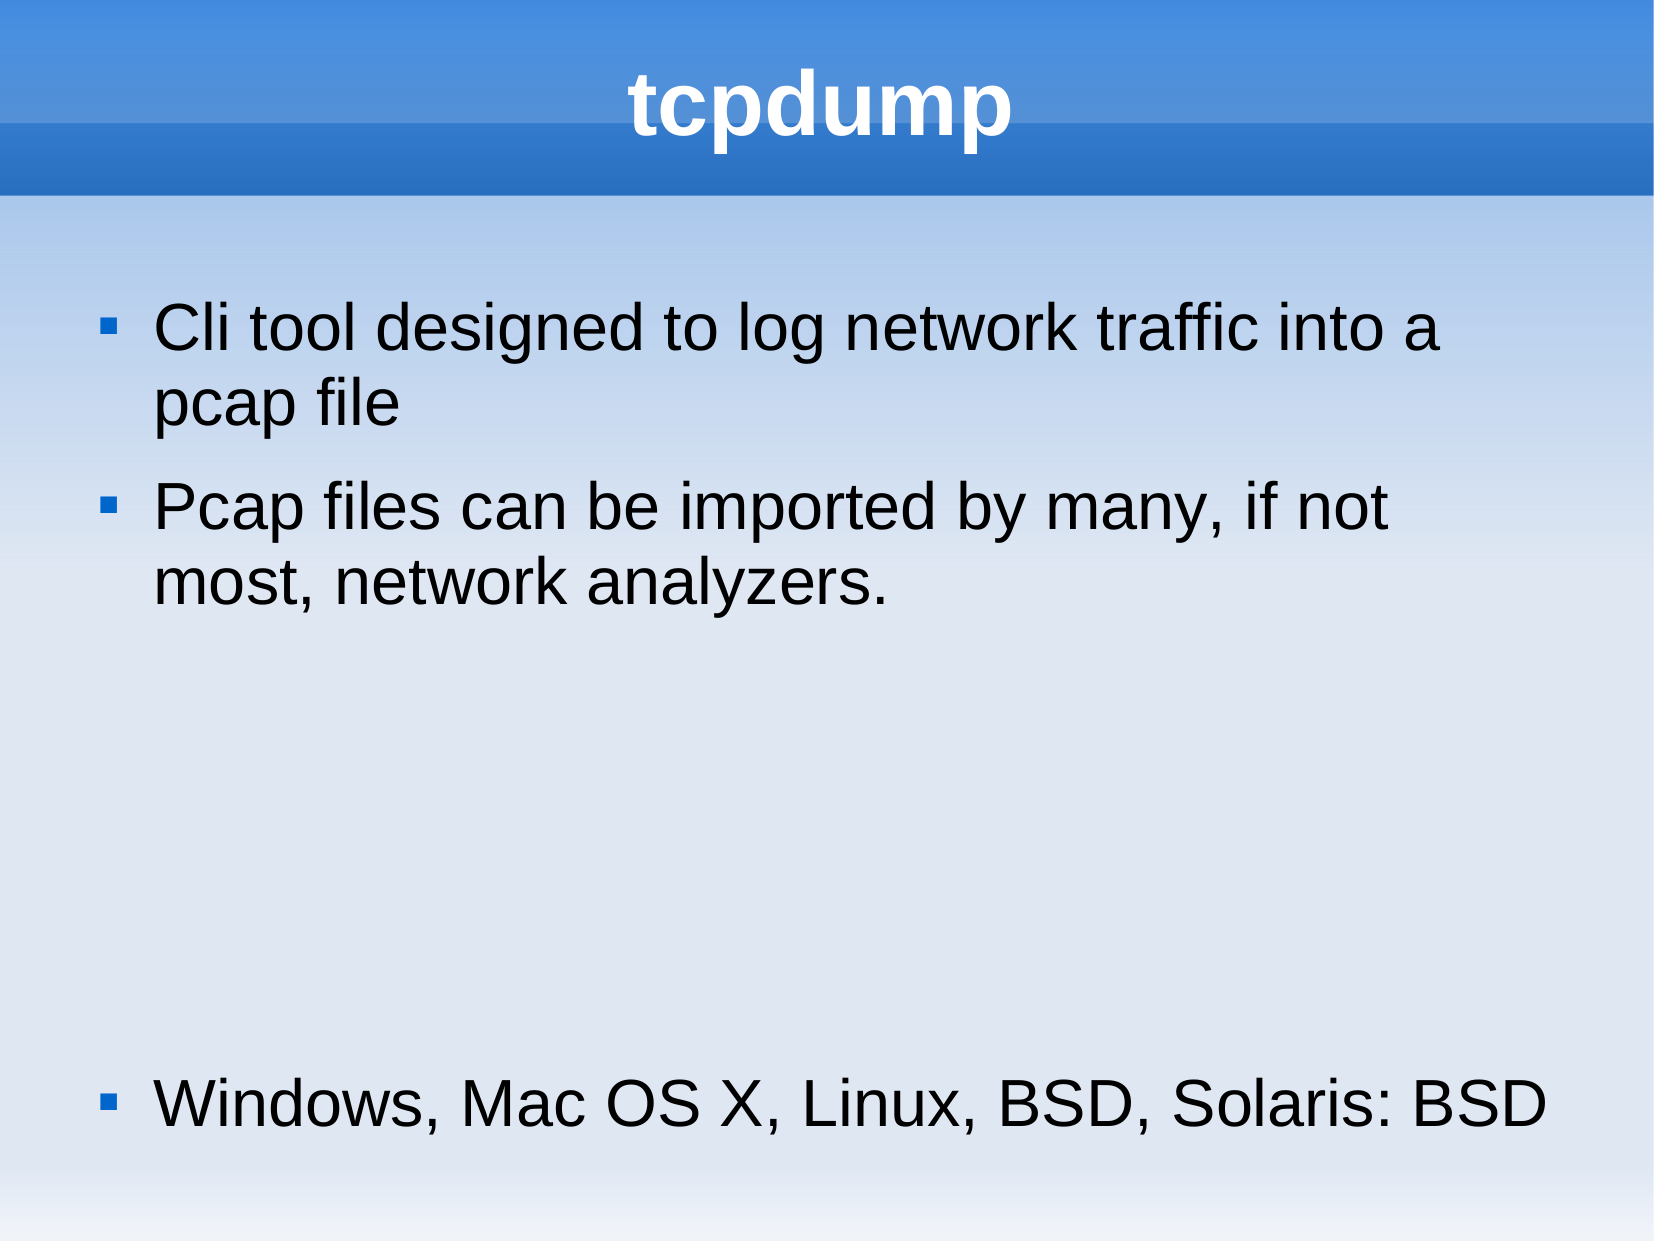

# tcpdump
Cli tool designed to log network traffic into a pcap file
Pcap files can be imported by many, if not most, network analyzers.
Windows, Mac OS X, Linux, BSD, Solaris: BSD